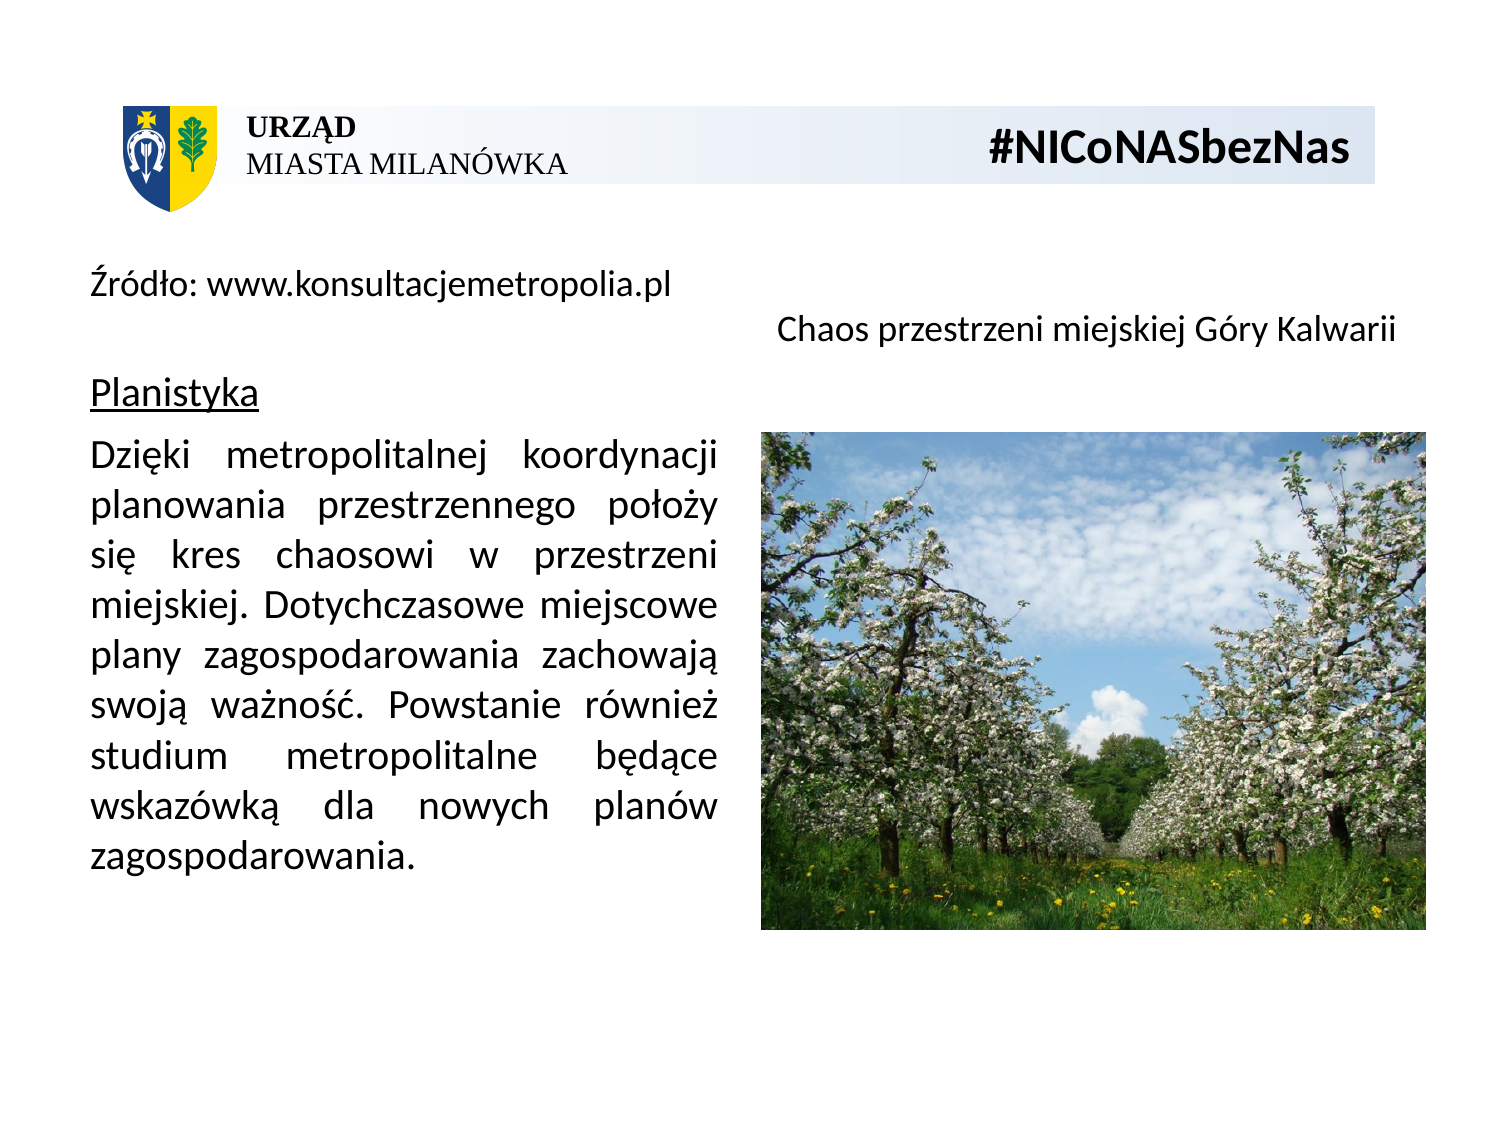

Urząd
Miasta Milanówka
#NICoNASbezNas
# Źródło: www.konsultacjemetropolia.pl
Chaos przestrzeni miejskiej Góry Kalwarii
Planistyka
Dzięki metropolitalnej koordynacji planowania przestrzennego położy się kres chaosowi w przestrzeni miejskiej. Dotychczasowe miejscowe plany zagospodarowania zachowają swoją ważność. Powstanie również studium metropolitalne będące wskazówką dla nowych planów zagospodarowania.